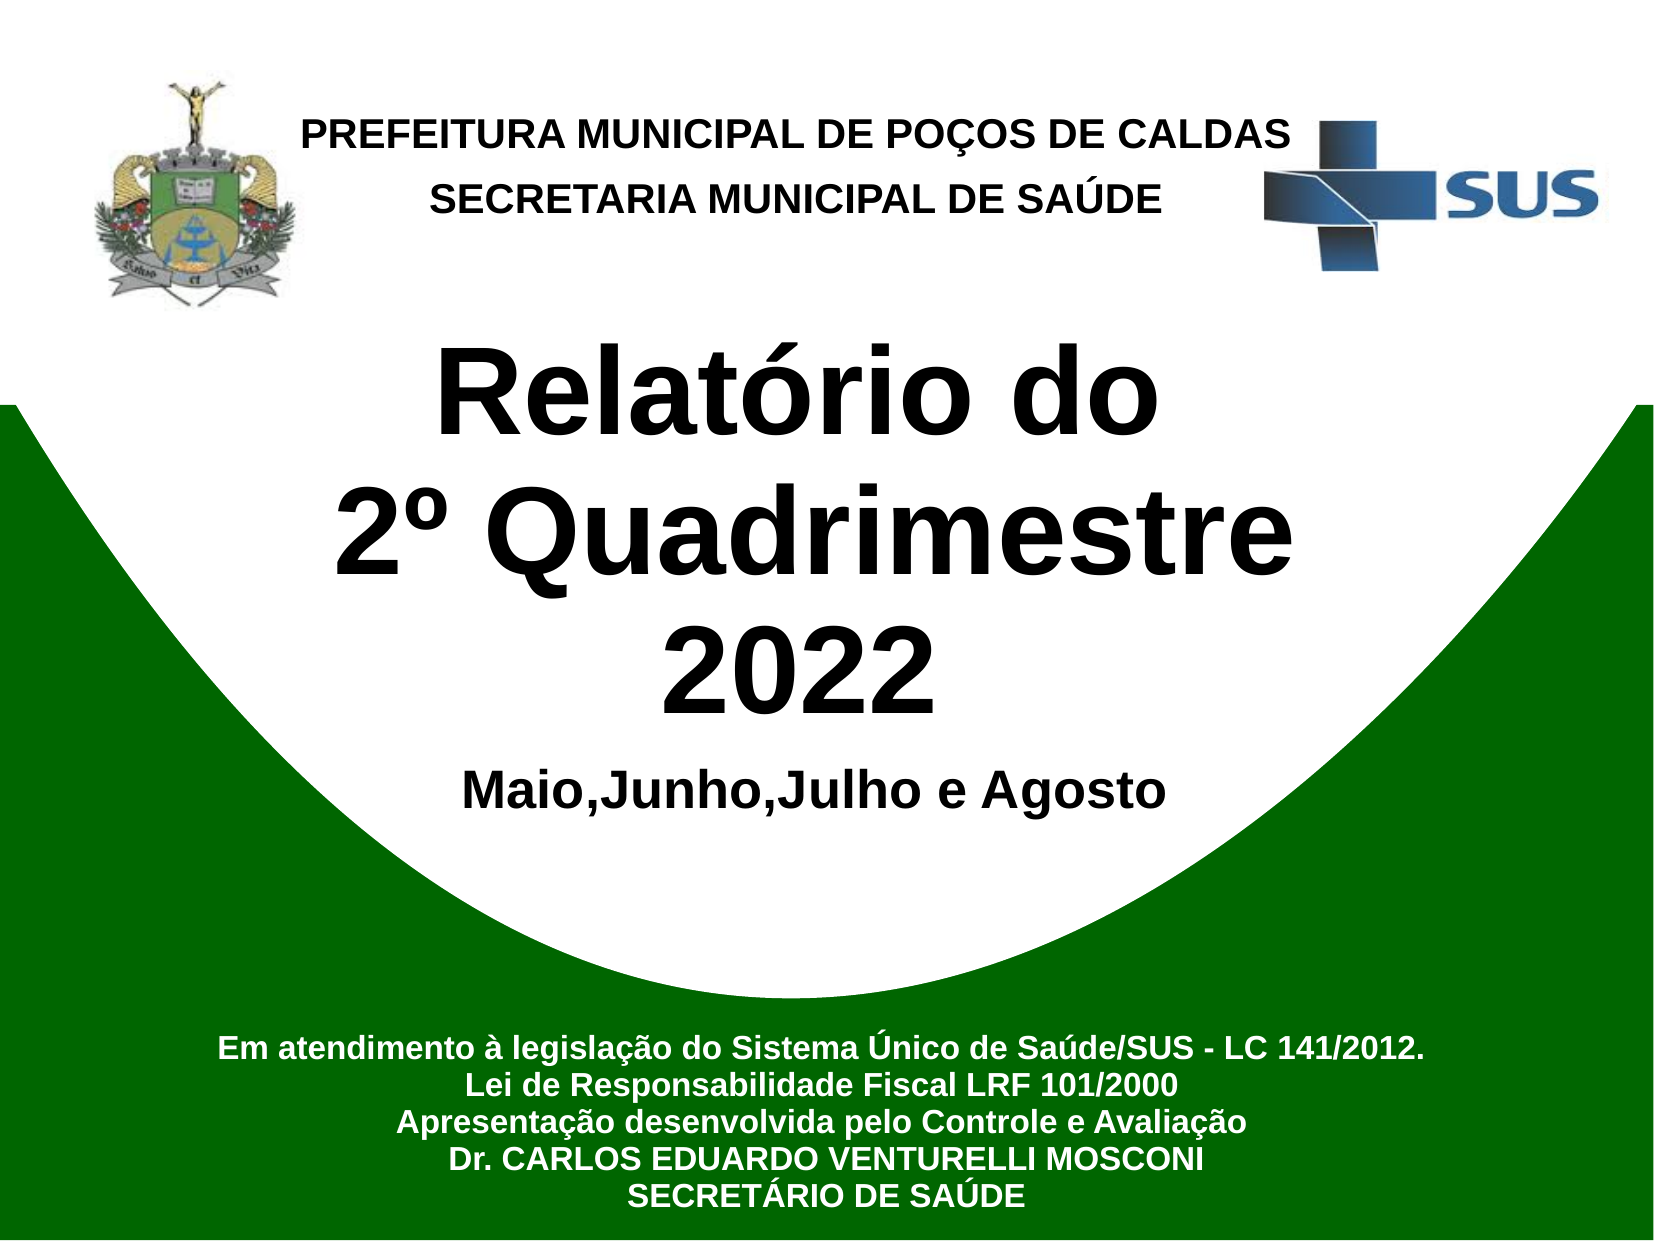

PREFEITURA MUNICIPAL DE POÇOS DE CALDAS
SECRETARIA MUNICIPAL DE SAÚDE
Relatório do
2º Quadrimestre 2022
Maio,Junho,Julho e Agosto
Em atendimento à legislação do Sistema Único de Saúde/SUS - LC 141/2012.
Lei de Responsabilidade Fiscal LRF 101/2000
Apresentação desenvolvida pelo Controle e Avaliação
Dr. CARLOS EDUARDO VENTURELLI MOSCONI
SECRETÁRIO DE SAÚDE